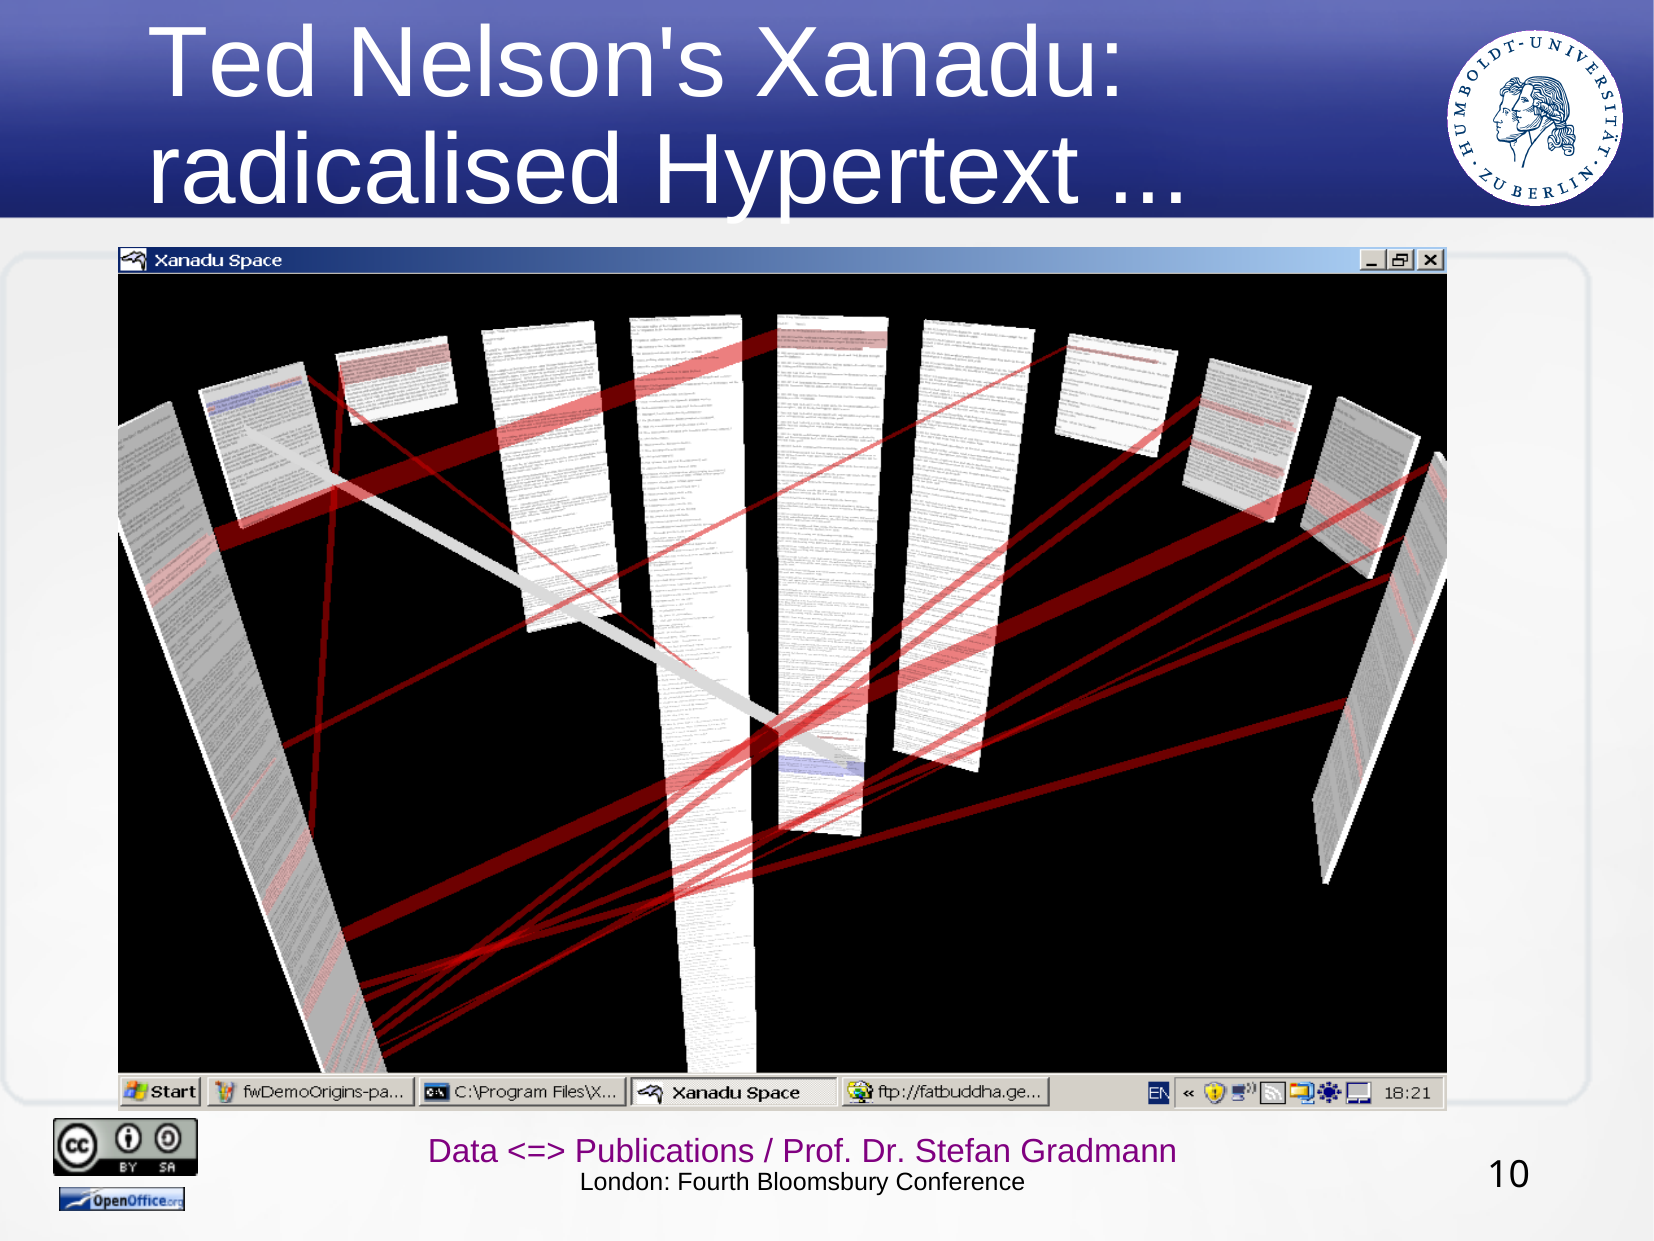

# Ted Nelson's Xanadu: radicalised Hypertext ...
Data <=> Publications / Prof. Dr. Stefan Gradmann